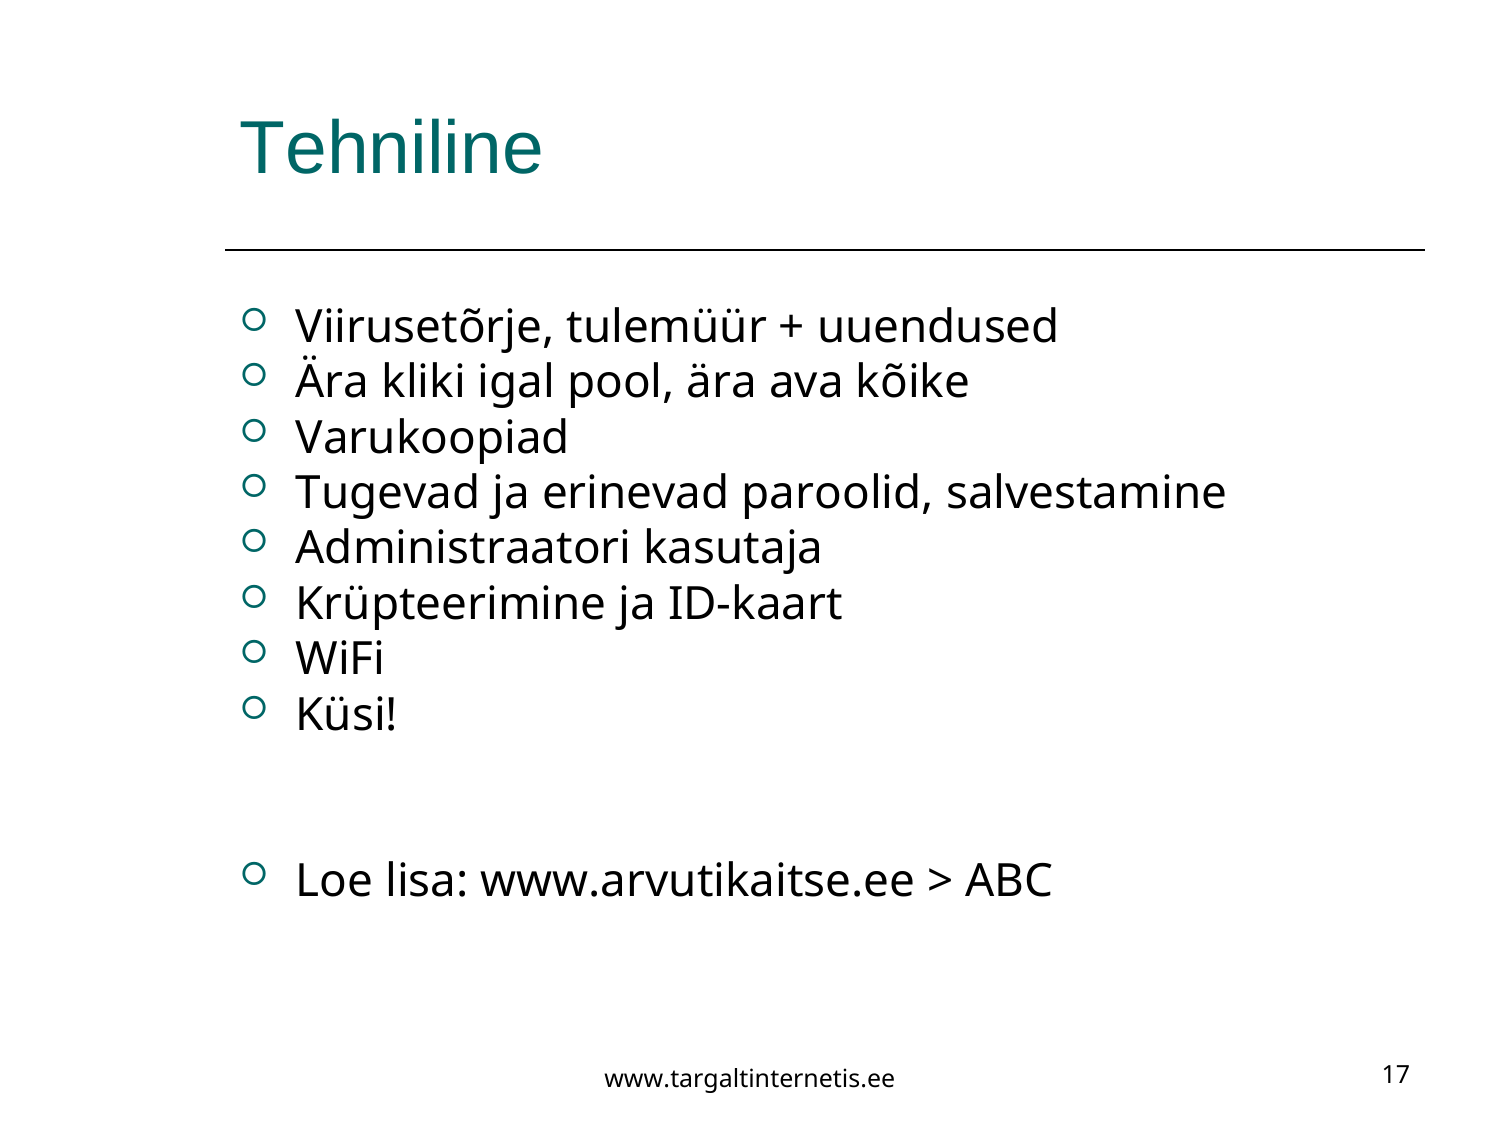

# Tehniline
Viirusetõrje, tulemüür + uuendused
Ära kliki igal pool, ära ava kõike
Varukoopiad
Tugevad ja erinevad paroolid, salvestamine
Administraatori kasutaja
Krüpteerimine ja ID-kaart
WiFi
Küsi!
Loe lisa: www.arvutikaitse.ee > ABC
www.targaltinternetis.ee